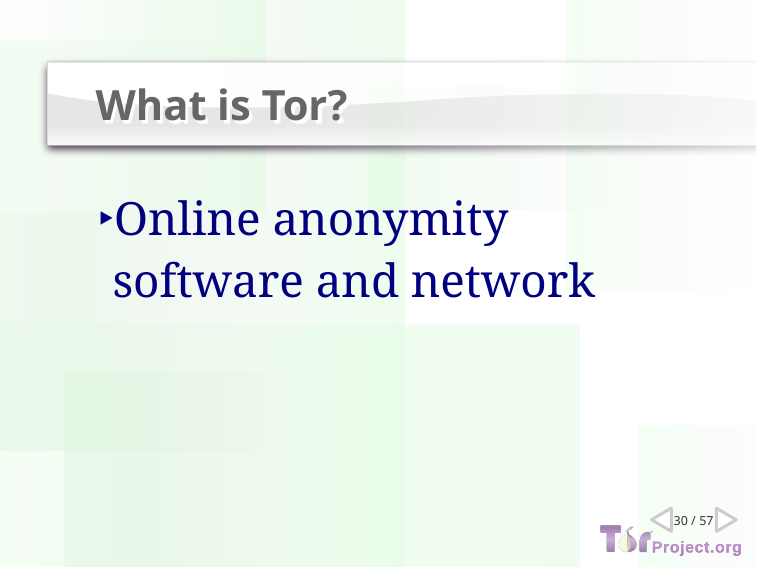

What is Tor?
Online anonymity software and network